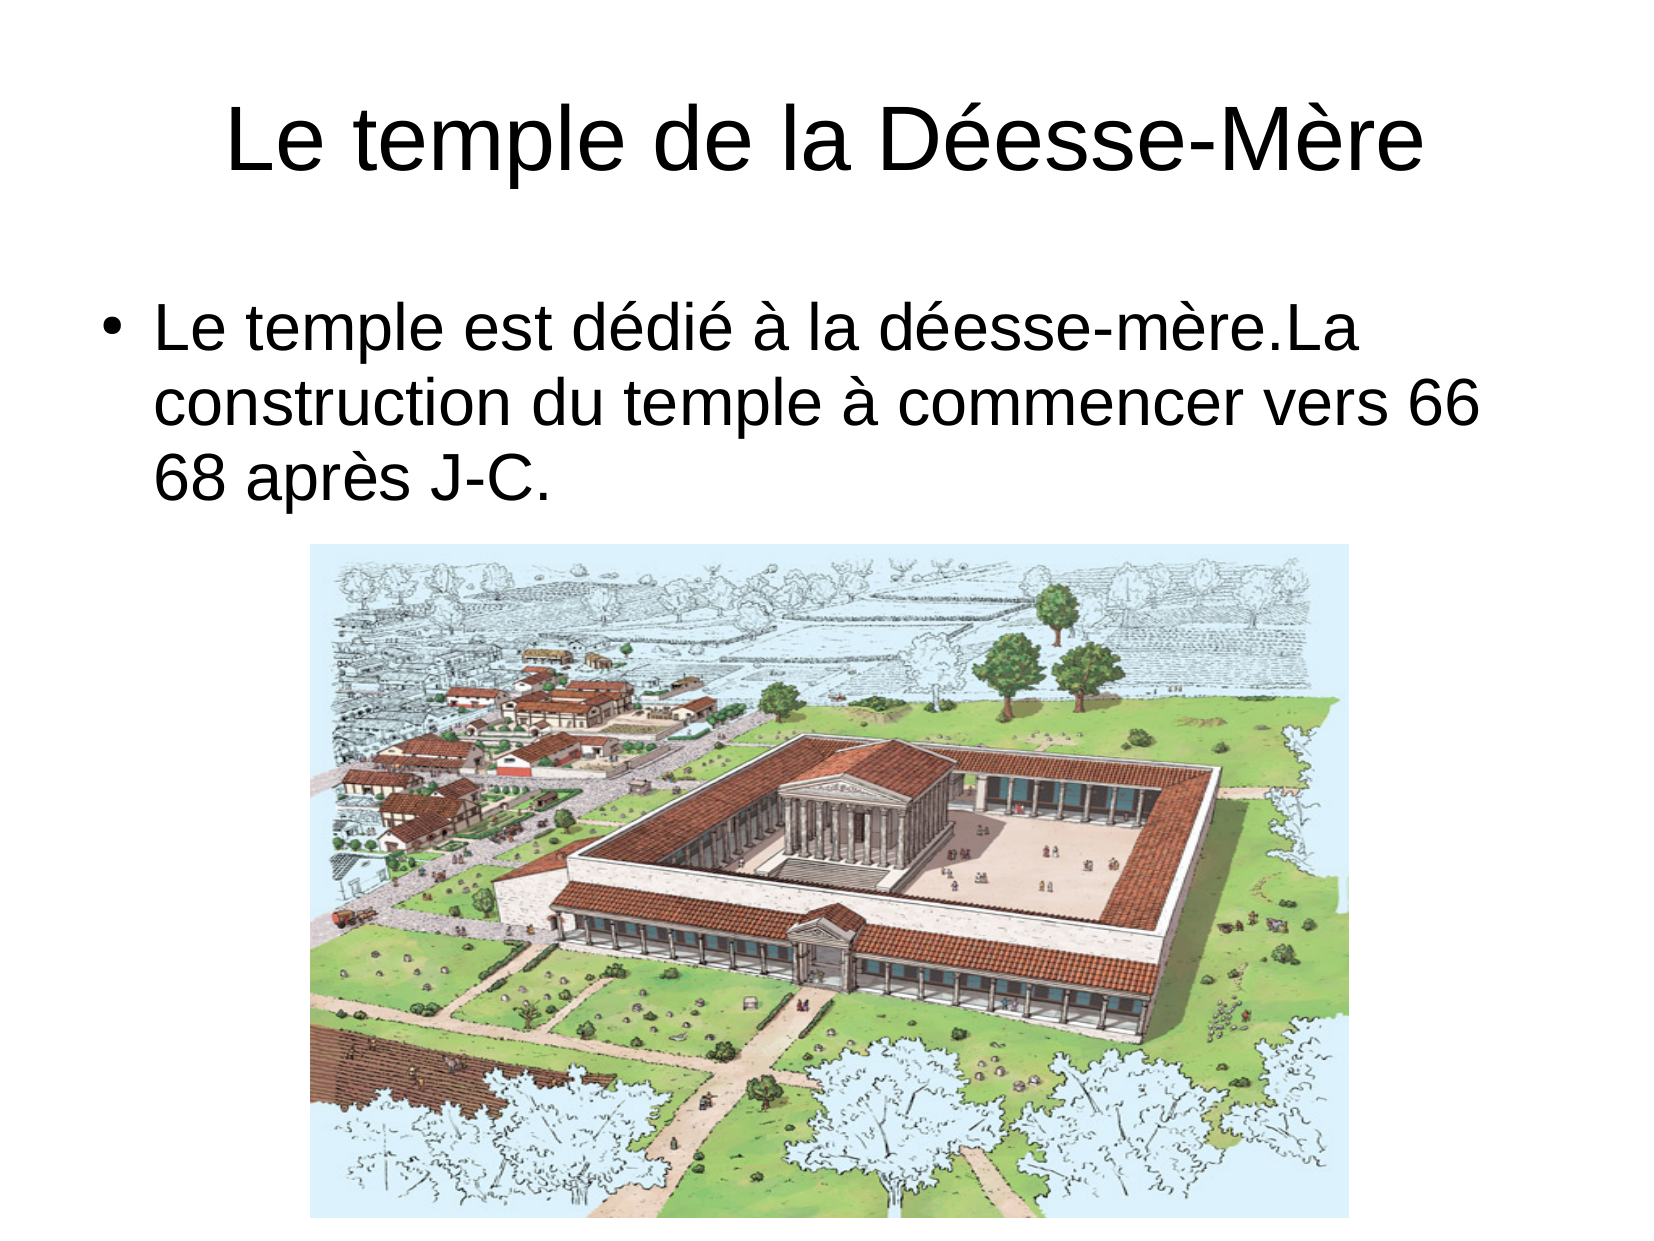

# Le temple de la Déesse-Mère
Le temple est dédié à la déesse-mère.La construction du temple à commencer vers 66 68 après J-C.